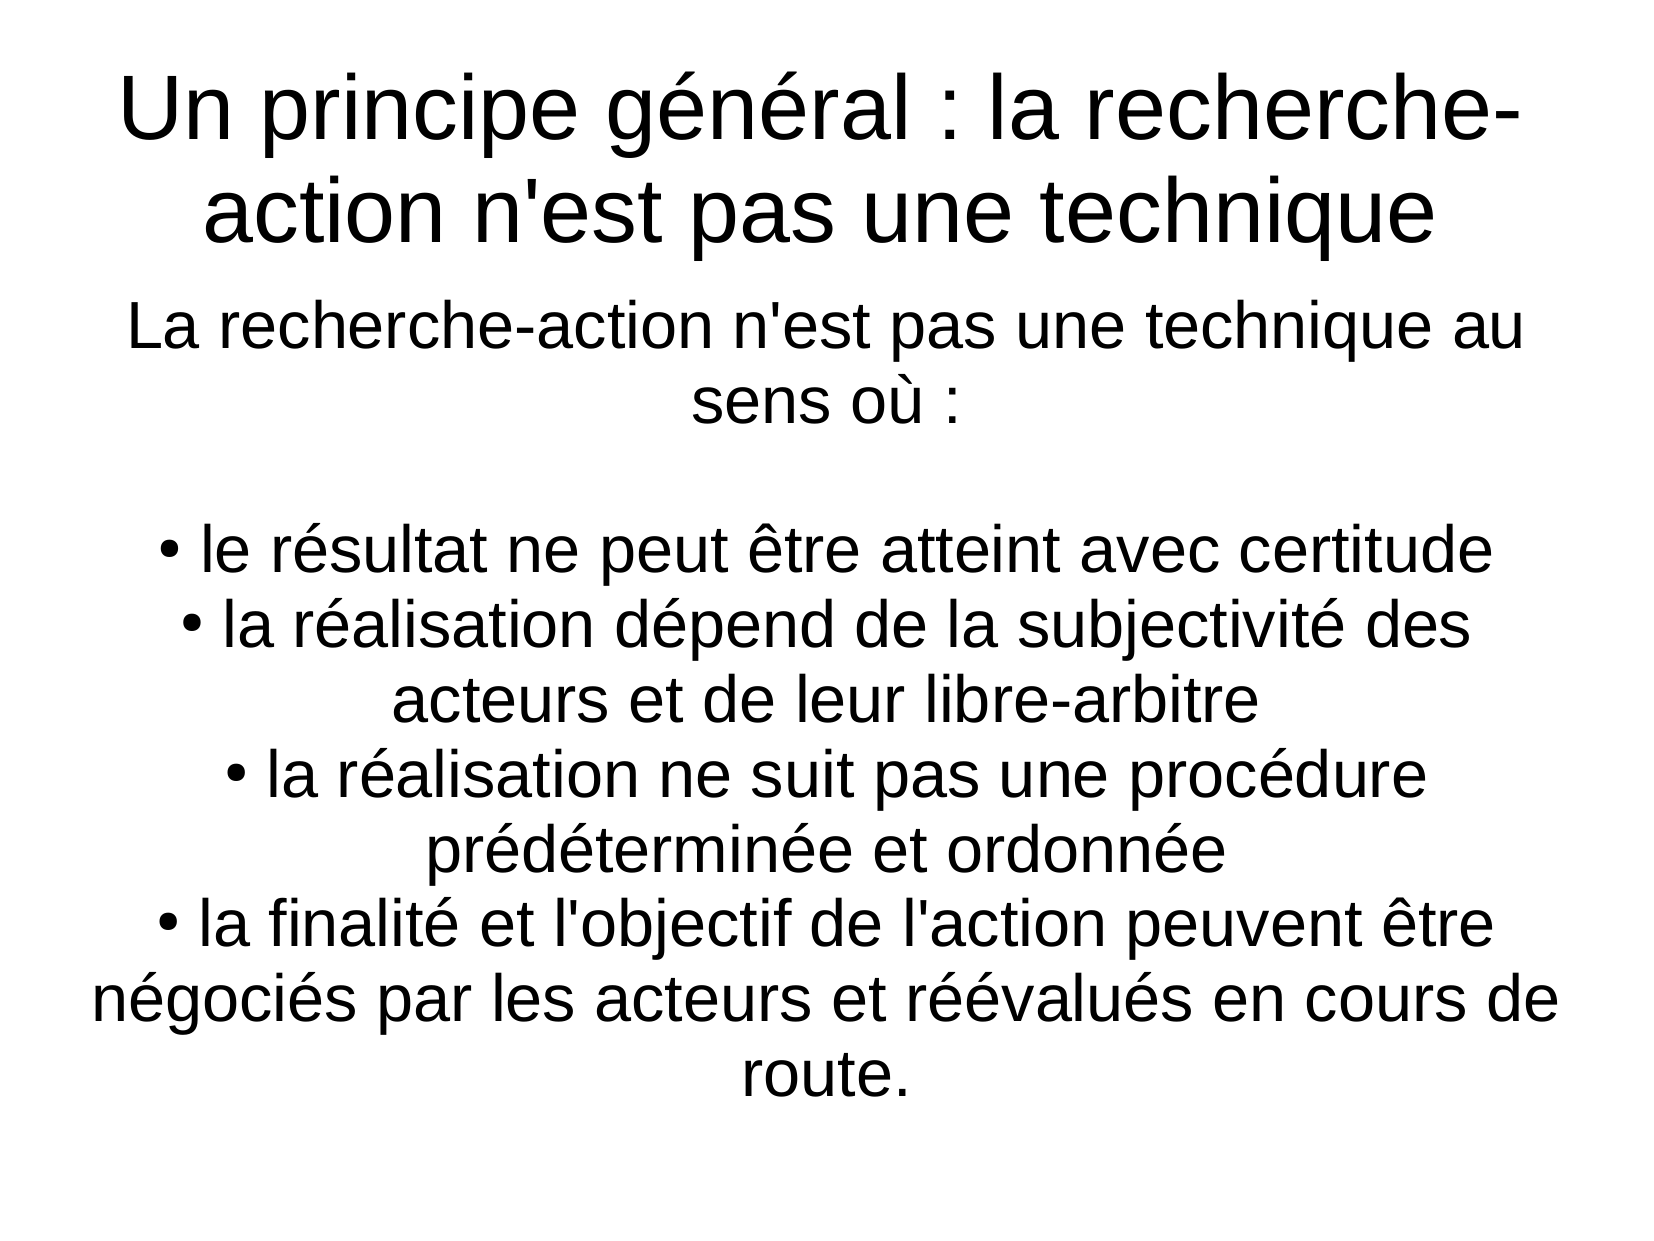

# Un principe général : la recherche-action n'est pas une technique
La recherche-action n'est pas une technique au sens où :
 le résultat ne peut être atteint avec certitude
 la réalisation dépend de la subjectivité des acteurs et de leur libre-arbitre
 la réalisation ne suit pas une procédure prédéterminée et ordonnée
 la finalité et l'objectif de l'action peuvent être négociés par les acteurs et réévalués en cours de route.